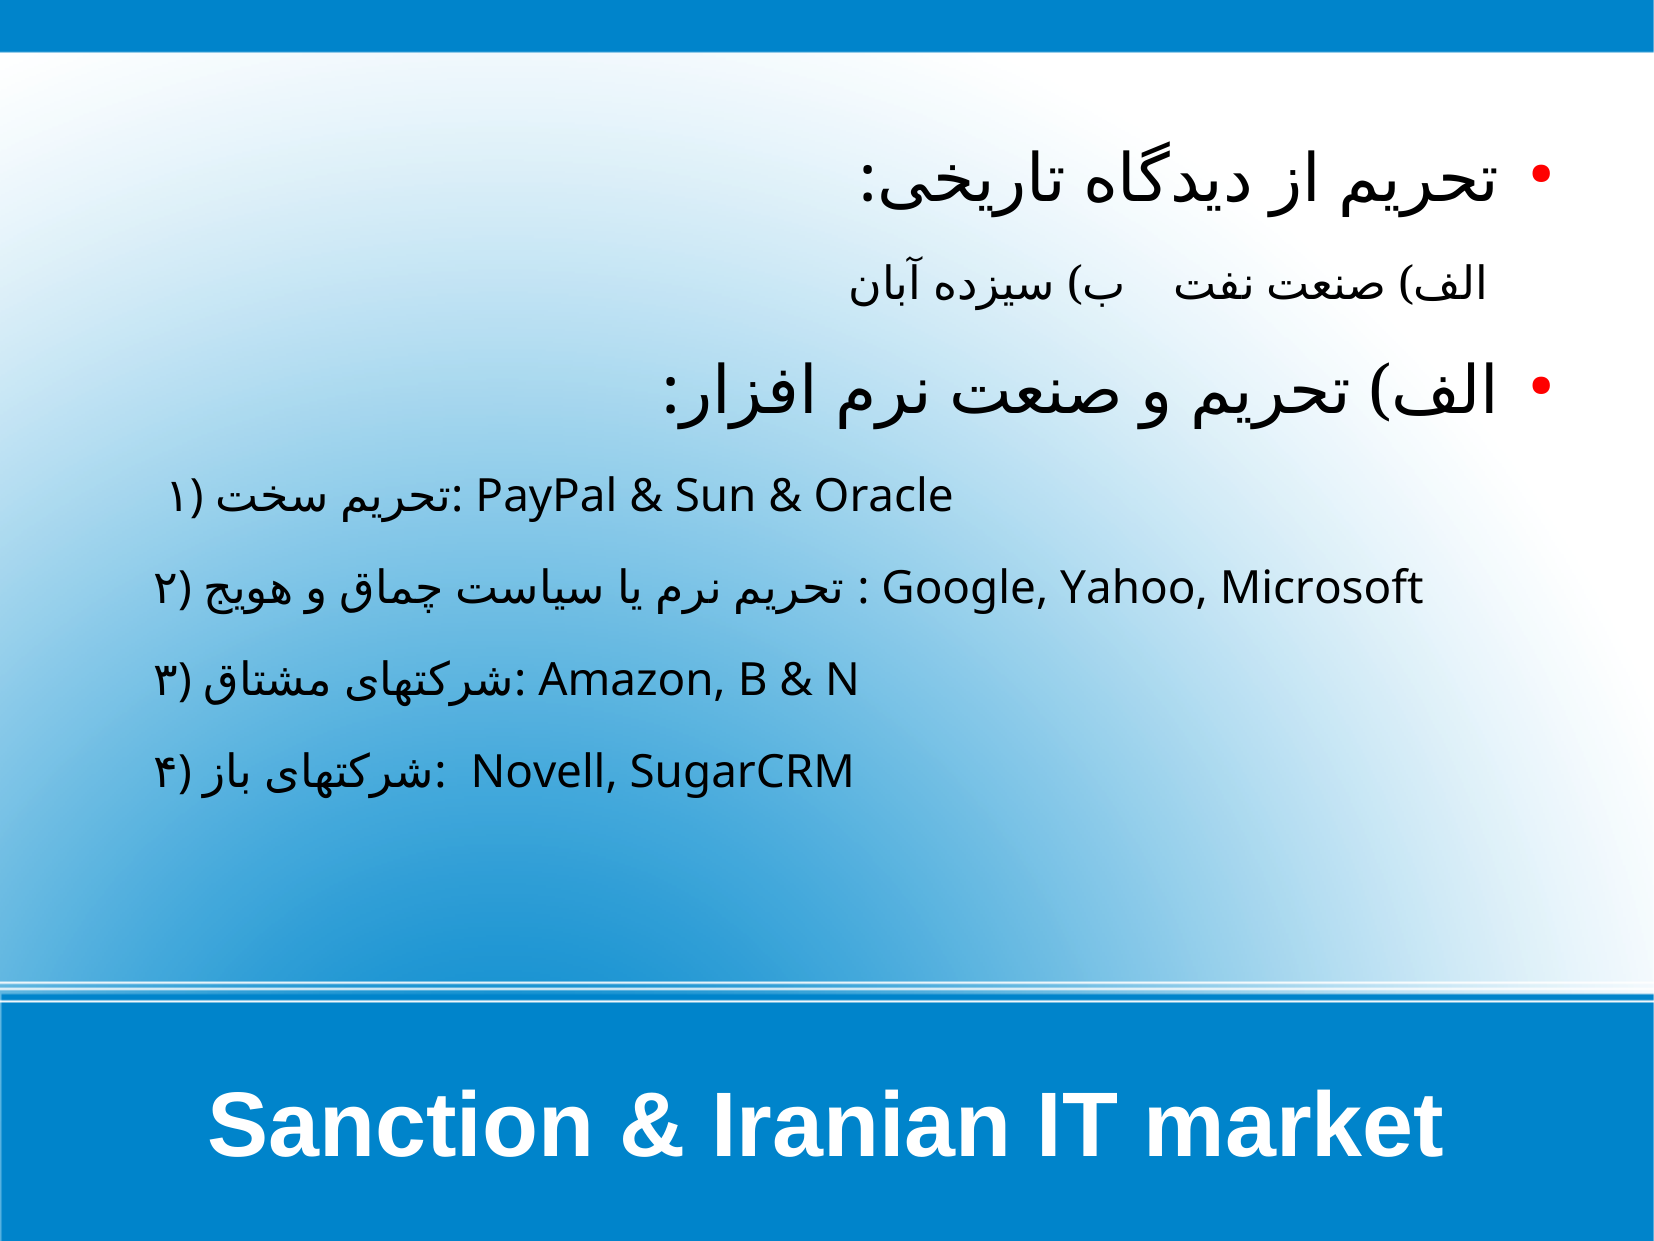

تحریم از دیدگاه تاریخی:
 الف) صنعت نفت	 ب) سیزده آبان
الف) تحریم و صنعت نرم افزار:
 ۱) تحریم سخت: PayPal & Sun & Oracle
۲) تحریم نرم یا سیاست چماق و هویج : Google, Yahoo, Microsoft
۳) شرکتهای مشتاق: Amazon, B & N
۴) شرکتهای باز: Novell, SugarCRM
# Sanction & Iranian IT market